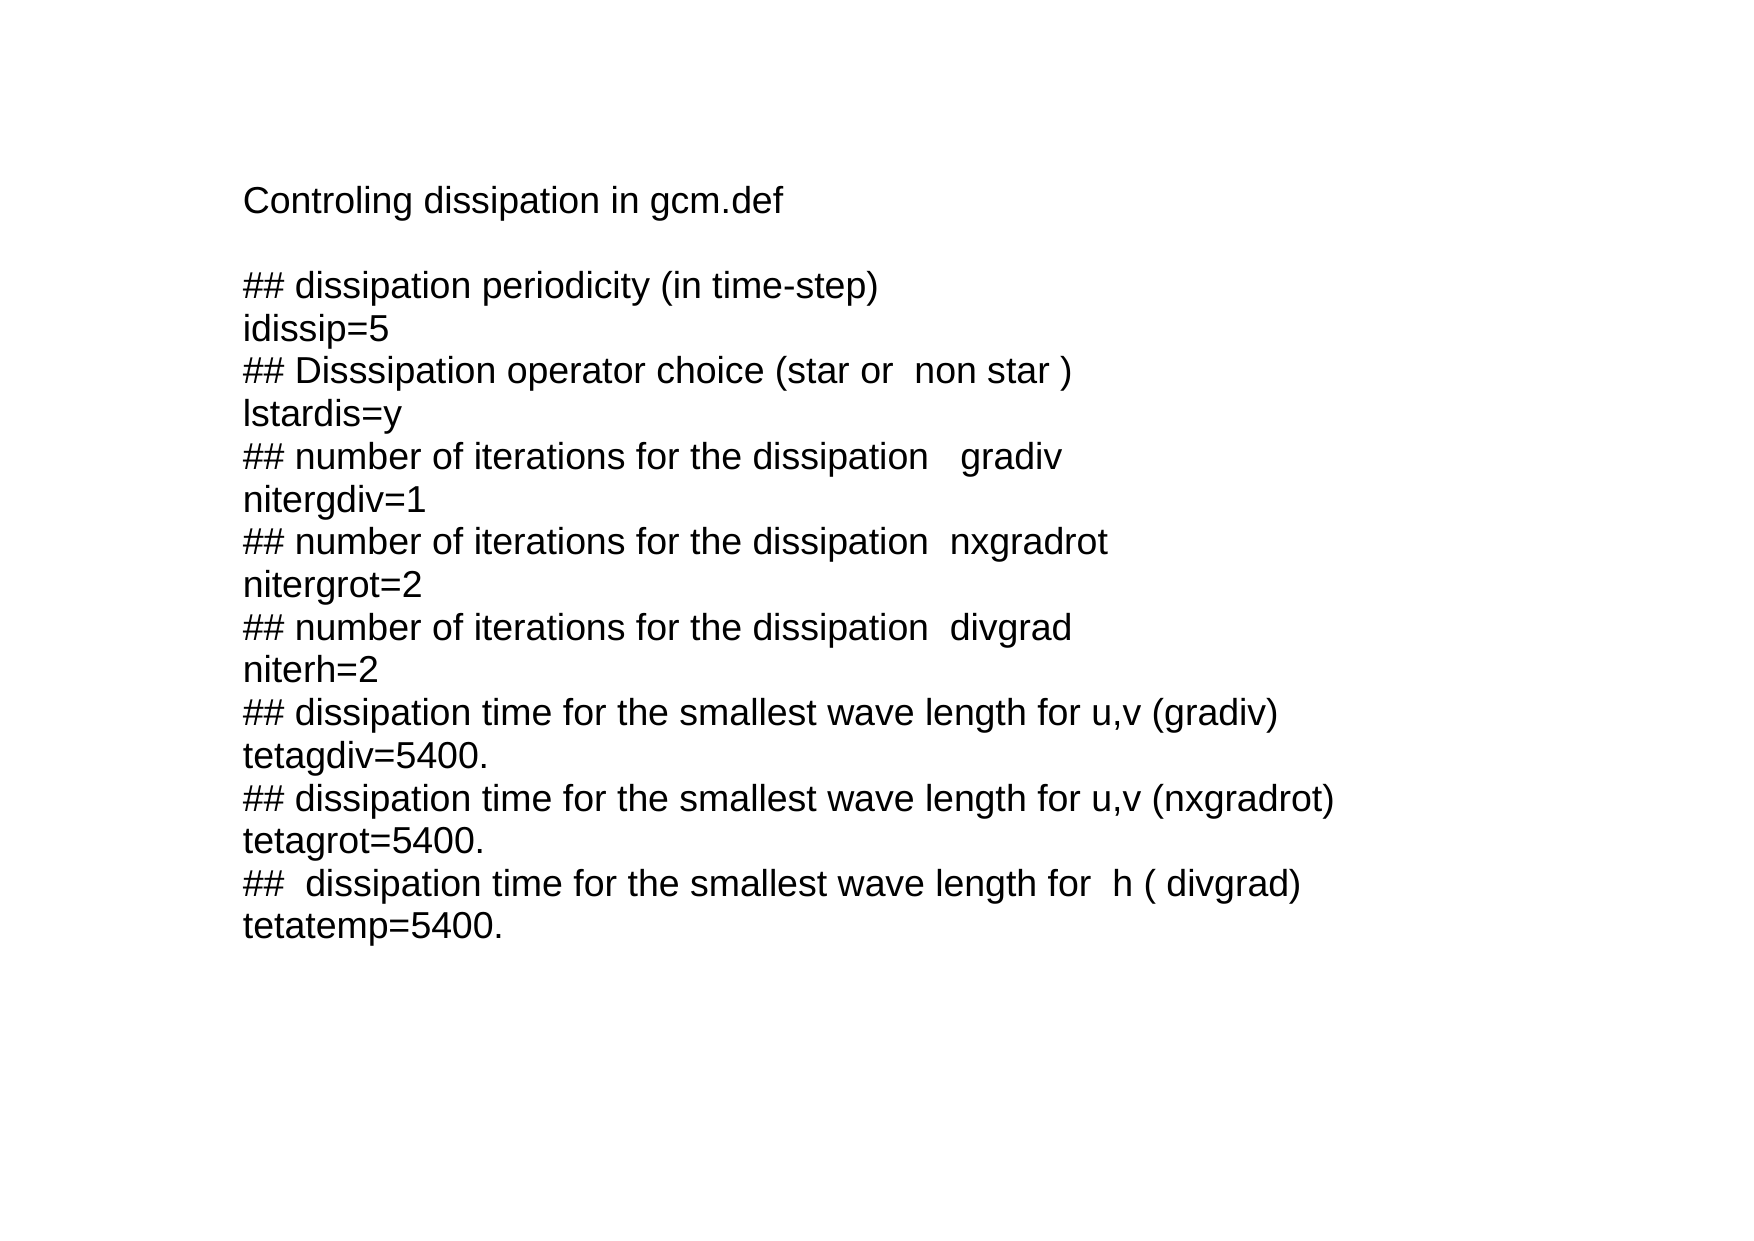

Controling dissipation in gcm.def
## dissipation periodicity (in time-step)
idissip=5
## Disssipation operator choice (star or non star )
lstardis=y
## number of iterations for the dissipation gradiv
nitergdiv=1
## number of iterations for the dissipation nxgradrot
nitergrot=2
## number of iterations for the dissipation divgrad
niterh=2
## dissipation time for the smallest wave length for u,v (gradiv)
tetagdiv=5400.
## dissipation time for the smallest wave length for u,v (nxgradrot)
tetagrot=5400.
## dissipation time for the smallest wave length for h ( divgrad)
tetatemp=5400.